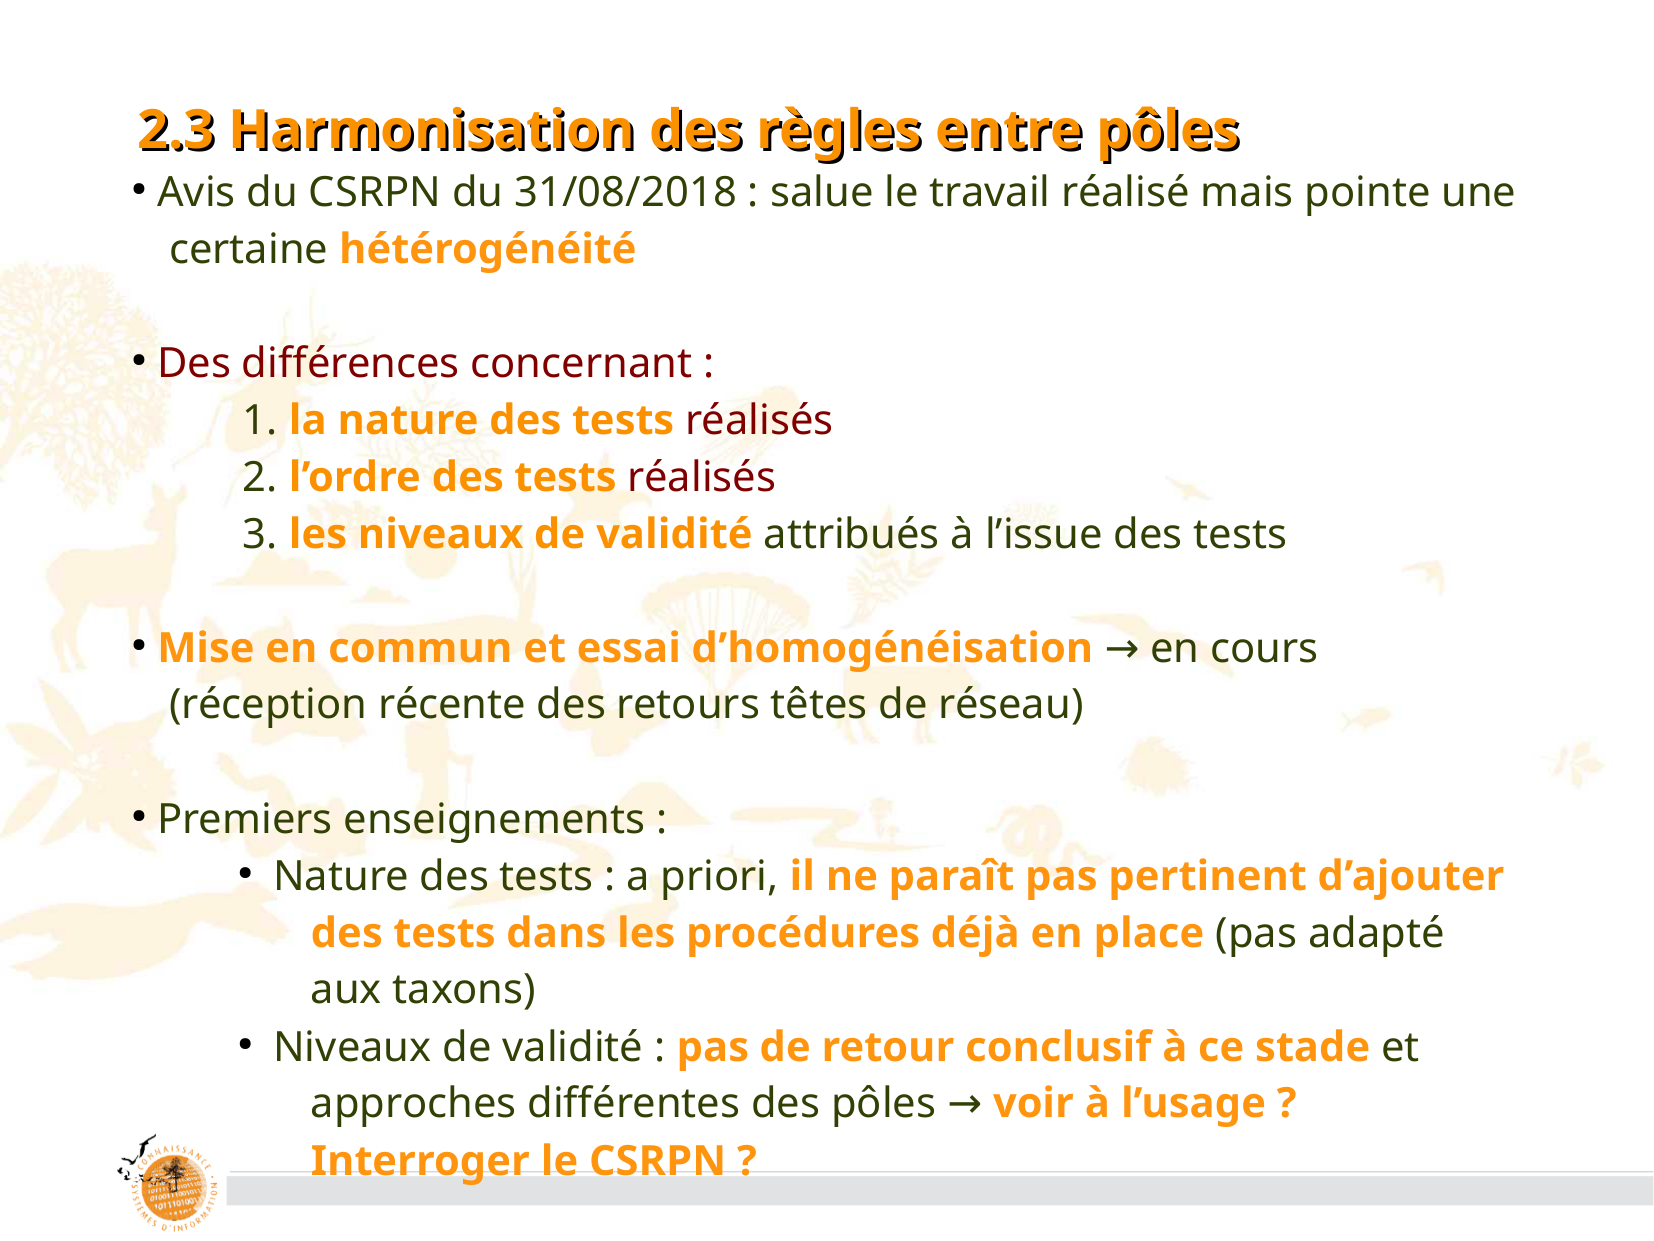

# 2.3 Harmonisation des règles entre pôles
 Avis du CSRPN du 31/08/2018 : salue le travail réalisé mais pointe une certaine hétérogénéité
 Des différences concernant :
 	1. la nature des tests réalisés
 	2. l’ordre des tests réalisés
 	3. les niveaux de validité attribués à l’issue des tests
 Mise en commun et essai d’homogénéisation → en cours (réception récente des retours têtes de réseau)
 Premiers enseignements :
Nature des tests : a priori, il ne paraît pas pertinent d’ajouter des tests dans les procédures déjà en place (pas adapté aux taxons)
Niveaux de validité : pas de retour conclusif à ce stade et approches différentes des pôles → voir à l’usage ? Interroger le CSRPN ?
Cotech SINP - 29/11/2018
18